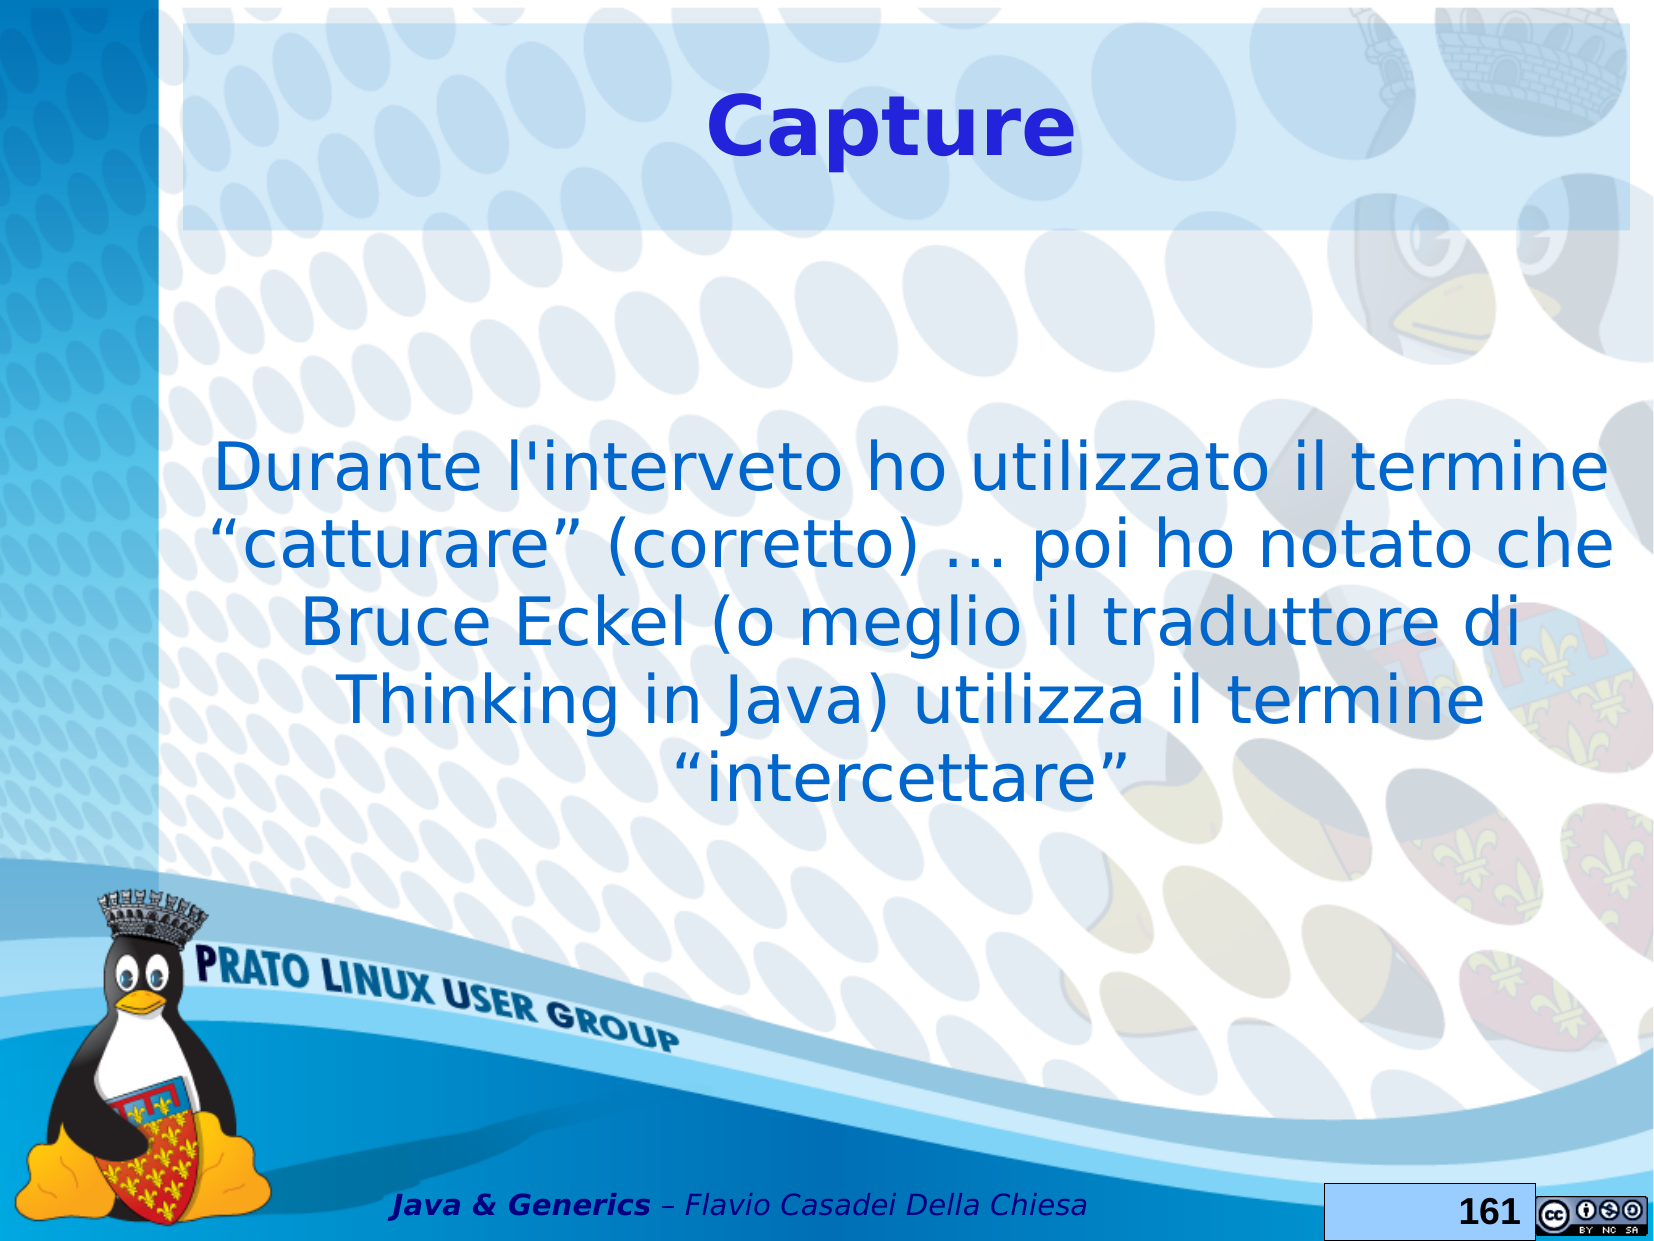

# Capture
Durante l'interveto ho utilizzato il termine “catturare” (corretto) … poi ho notato che Bruce Eckel (o meglio il traduttore di Thinking in Java) utilizza il termine “intercettare”